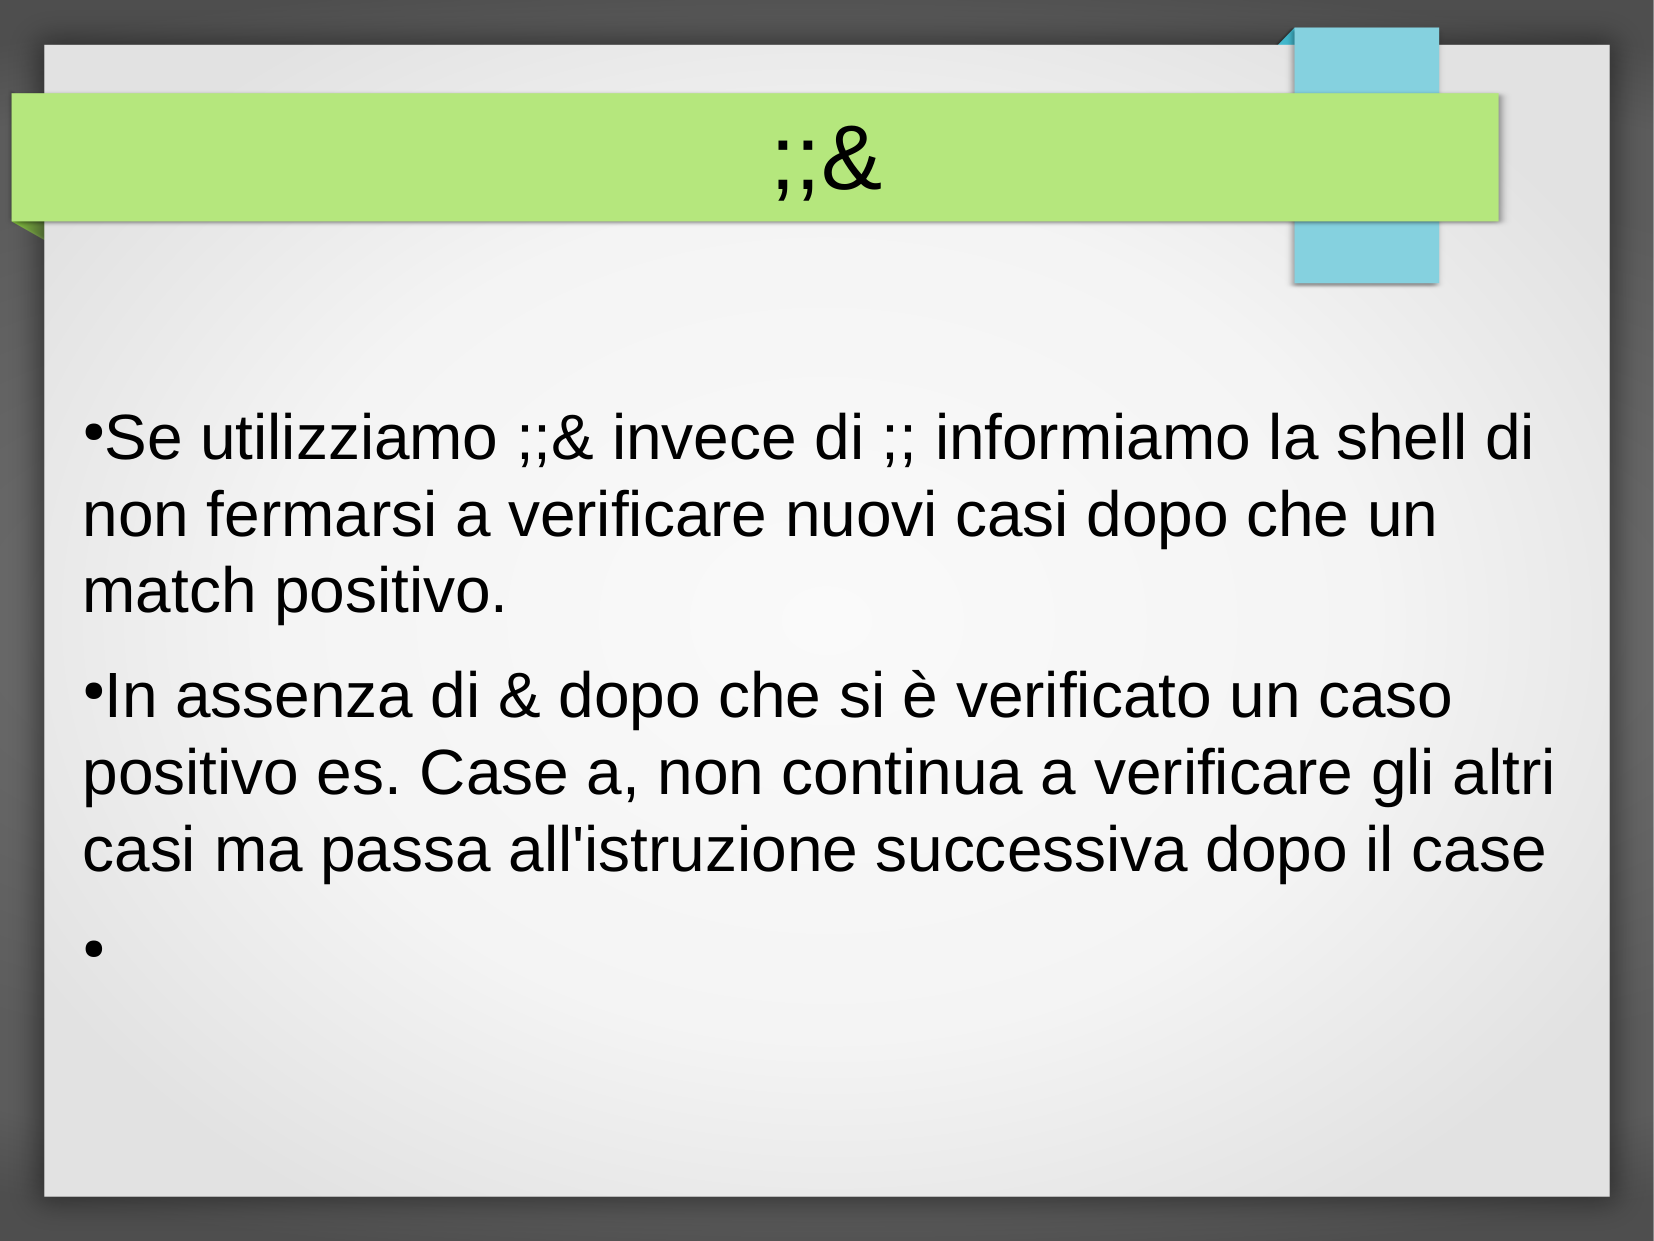

# ;;&
Se utilizziamo ;;& invece di ;; informiamo la shell di non fermarsi a verificare nuovi casi dopo che un match positivo.
In assenza di & dopo che si è verificato un caso positivo es. Case a, non continua a verificare gli altri casi ma passa all'istruzione successiva dopo il case